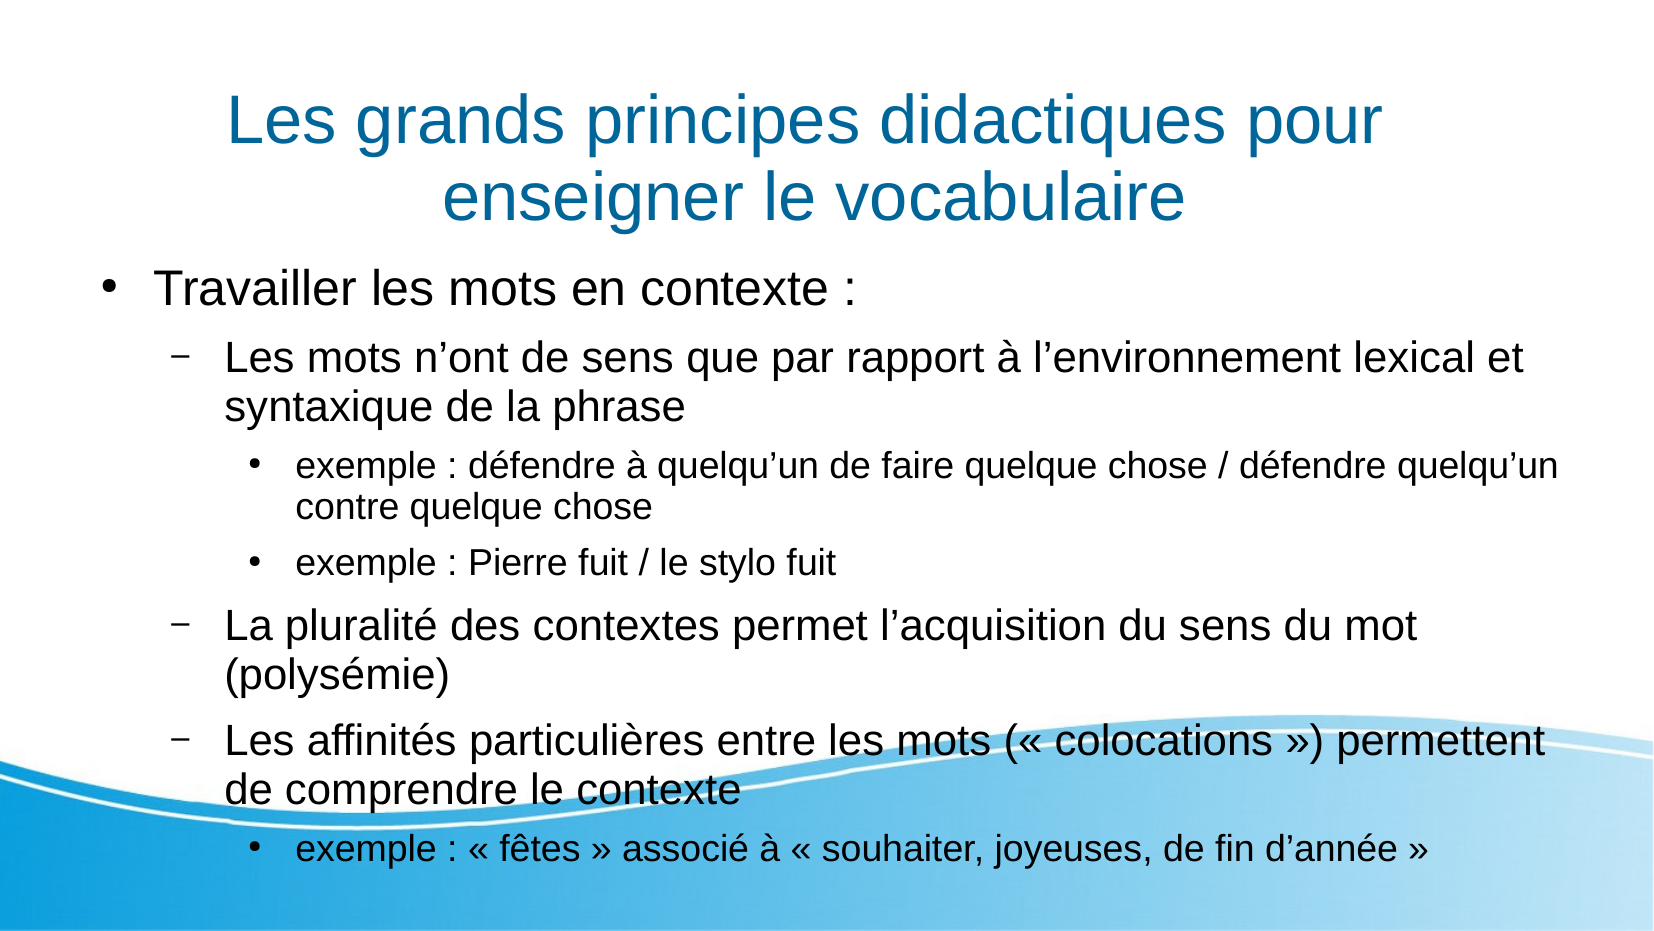

# Les grands principes didactiques pour enseigner le vocabulaire
Travailler les mots en contexte :
Les mots n’ont de sens que par rapport à l’environnement lexical et syntaxique de la phrase
exemple : défendre à quelqu’un de faire quelque chose / défendre quelqu’un contre quelque chose
exemple : Pierre fuit / le stylo fuit
La pluralité des contextes permet l’acquisition du sens du mot (polysémie)
Les affinités particulières entre les mots (« colocations ») permettent de comprendre le contexte
exemple : « fêtes » associé à « souhaiter, joyeuses, de fin d’année »